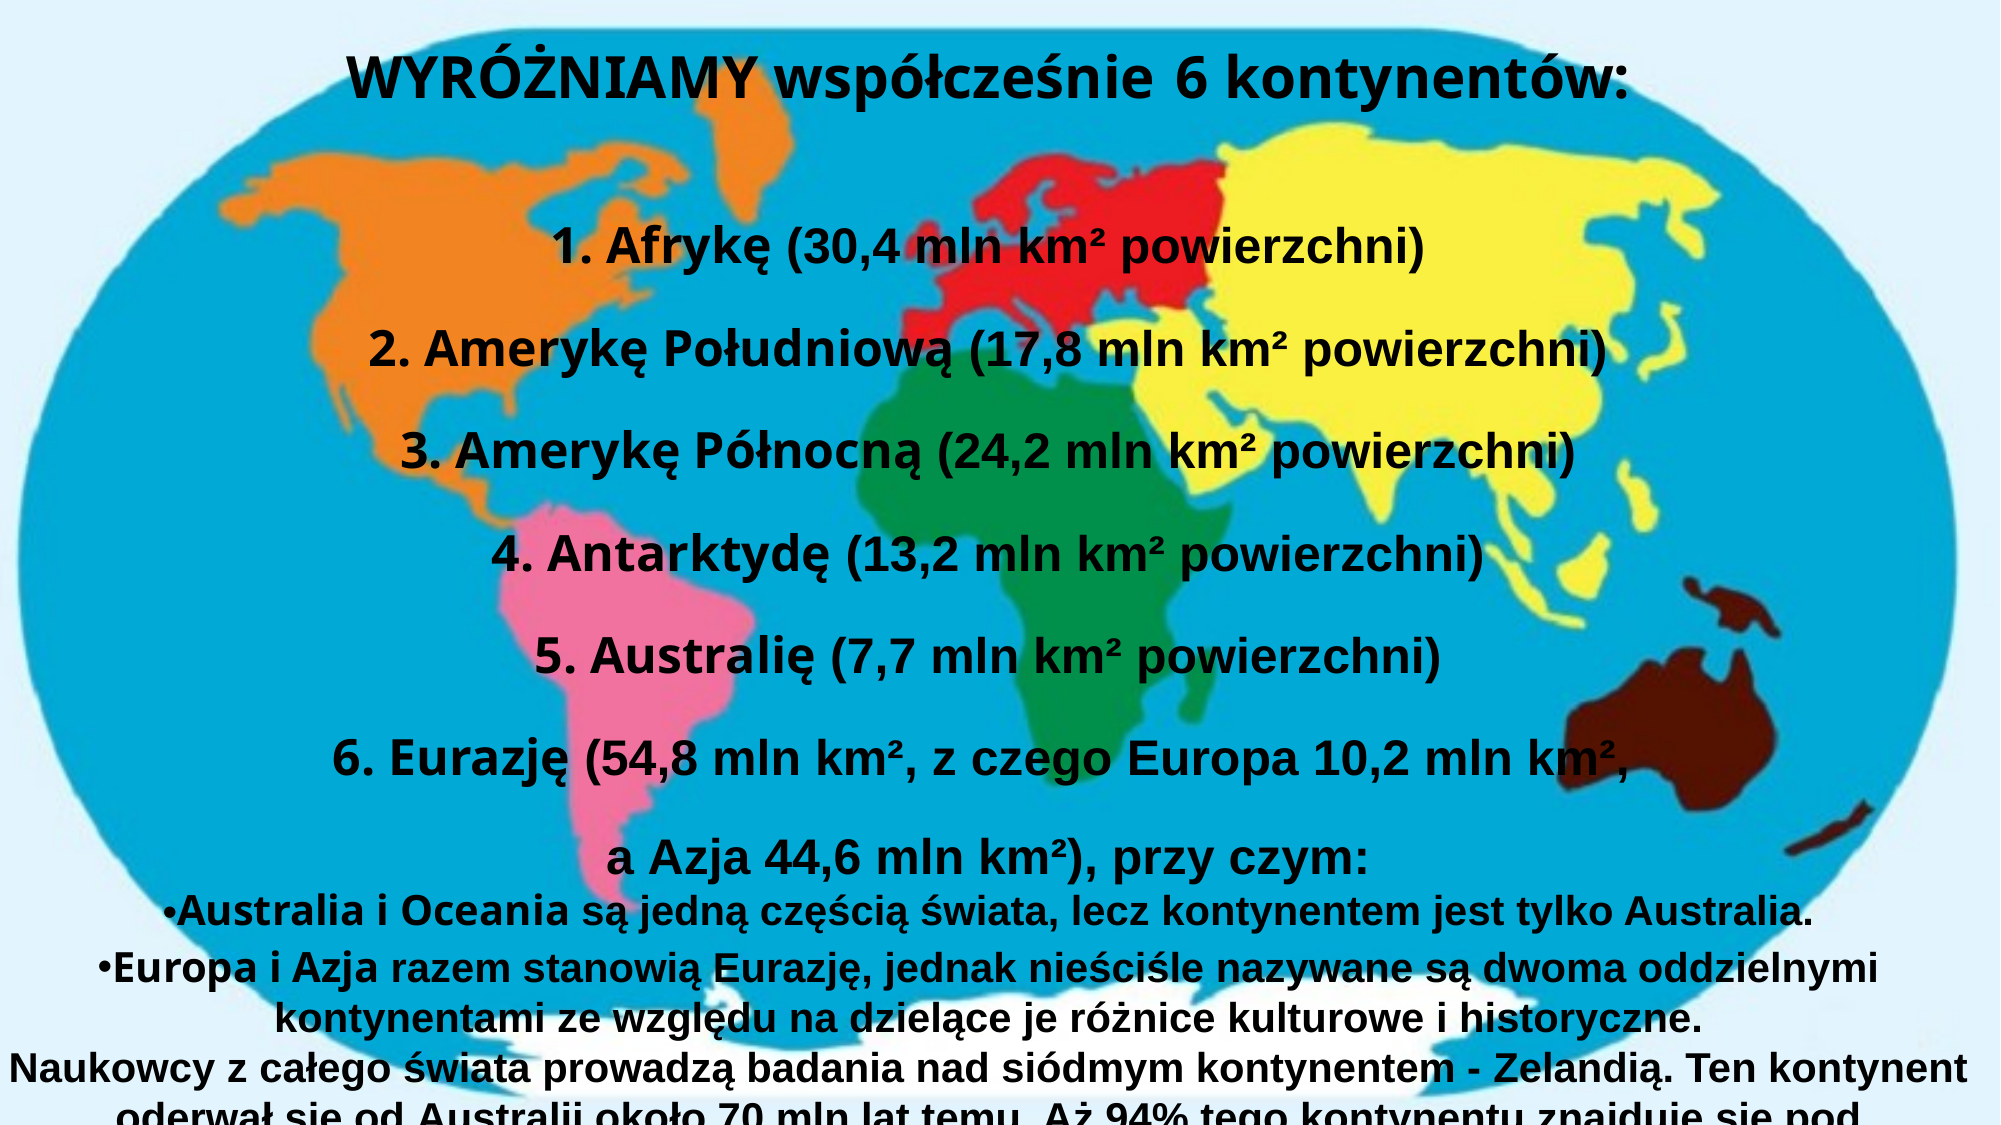

WYRÓŻNIAMY współcześnie 6 kontynentów:
1. Afrykę (30,4 mln km² powierzchni)
2. Amerykę Południową (17,8 mln km² powierzchni)
3. Amerykę Północną (24,2 mln km² powierzchni)
4. Antarktydę (13,2 mln km² powierzchni)
5. Australię (7,7 mln km² powierzchni)
6. Eurazję (54,8 mln km², z czego Europa 10,2 mln km²,
a Azja 44,6 mln km²), przy czym:
Australia i Oceania są jedną częścią świata, lecz kontynentem jest tylko Australia.
Europa i Azja razem stanowią Eurazję, jednak nieściśle nazywane są dwoma oddzielnymi kontynentami ze względu na dzielące je różnice kulturowe i historyczne.
Naukowcy z całego świata prowadzą badania nad siódmym kontynentem - Zelandią. Ten kontynent oderwał się od Australii około 70 mln lat temu. Aż 94% tego kontynentu znajduje się pod powierzchnią wody, a pozostałe 6% to Nowa Zelandia i okoliczne wyspy.